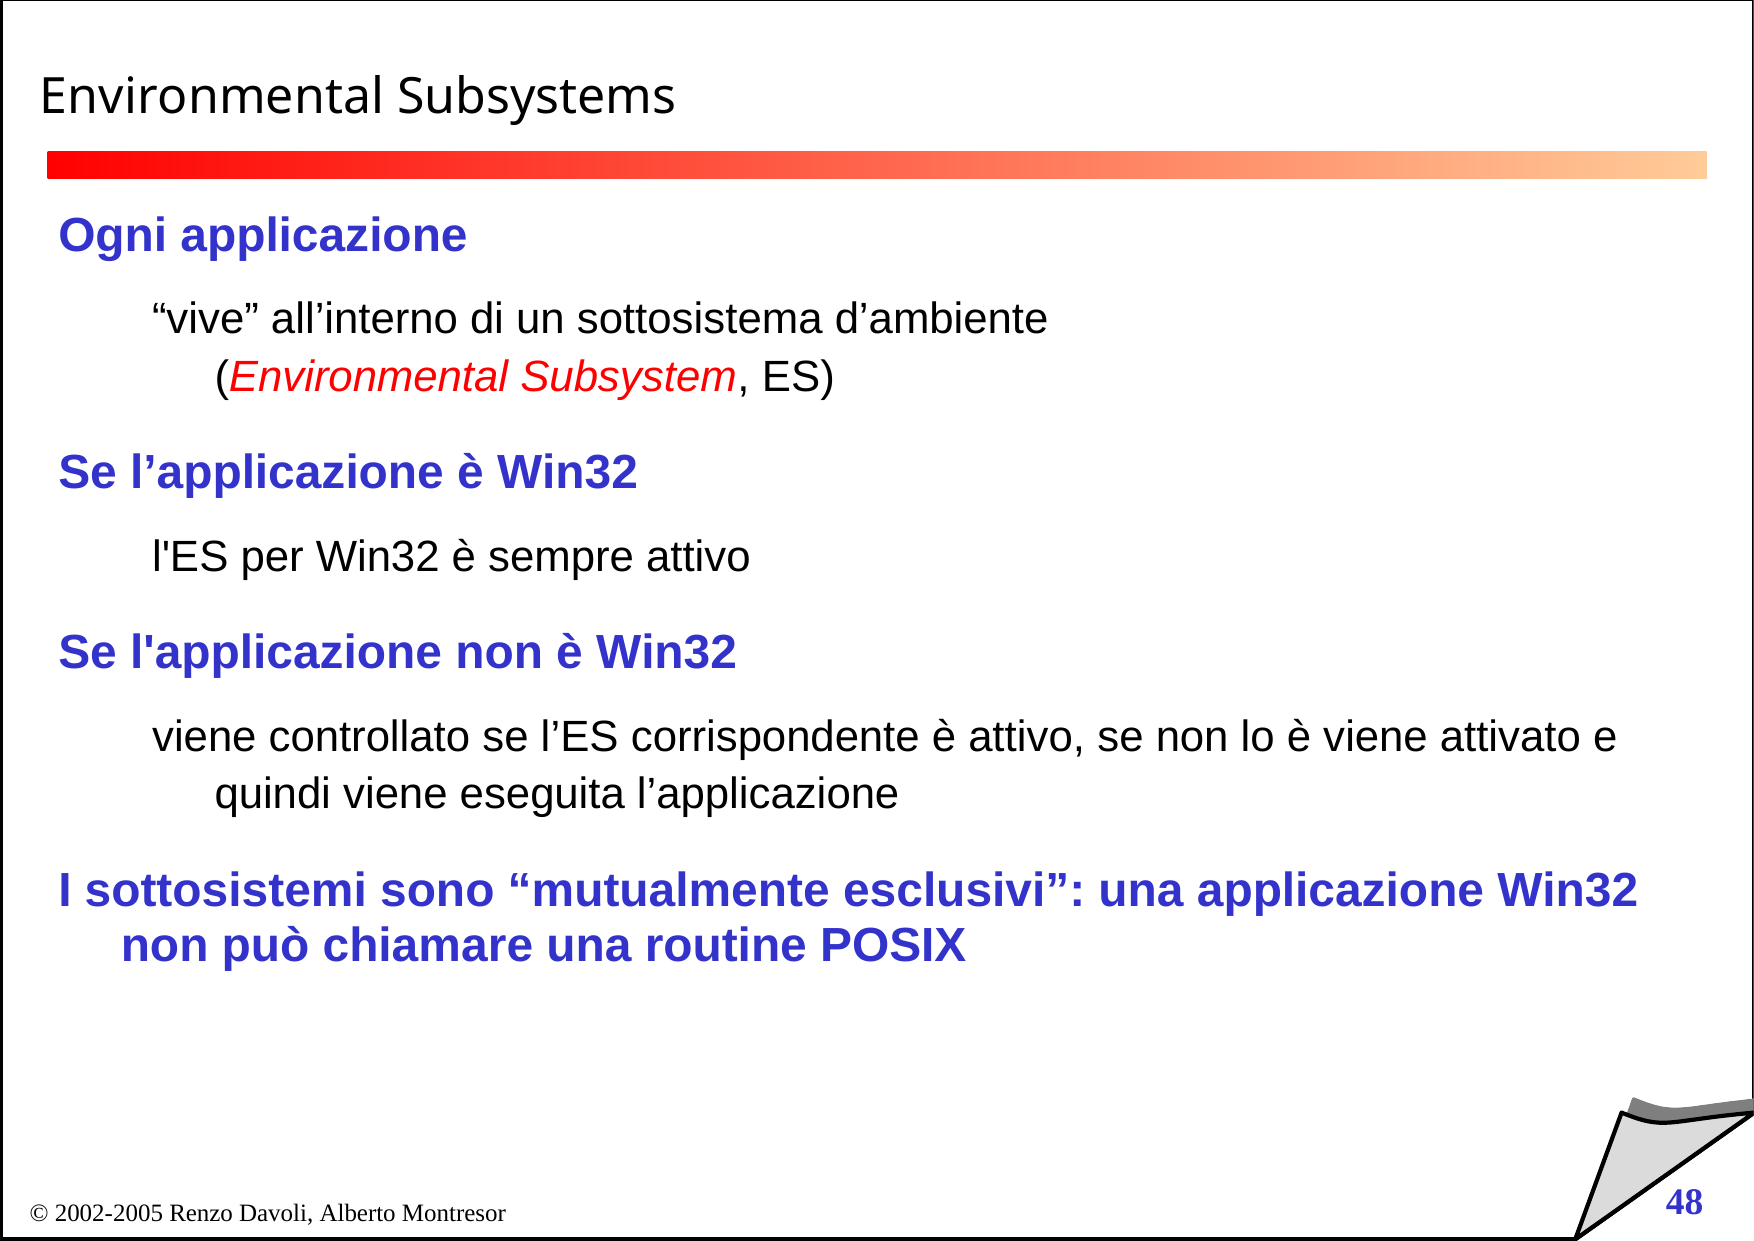

# Environmental Subsystems
Ogni applicazione
“vive” all’interno di un sottosistema d’ambiente
(Environmental Subsystem, ES)
Se l’applicazione è Win32
l'ES per Win32 è sempre attivo
Se l'applicazione non è Win32
viene controllato se l’ES corrispondente è attivo, se non lo è viene attivato e quindi viene eseguita l’applicazione
I sottosistemi sono “mutualmente esclusivi”: una applicazione Win32 non può chiamare una routine POSIX